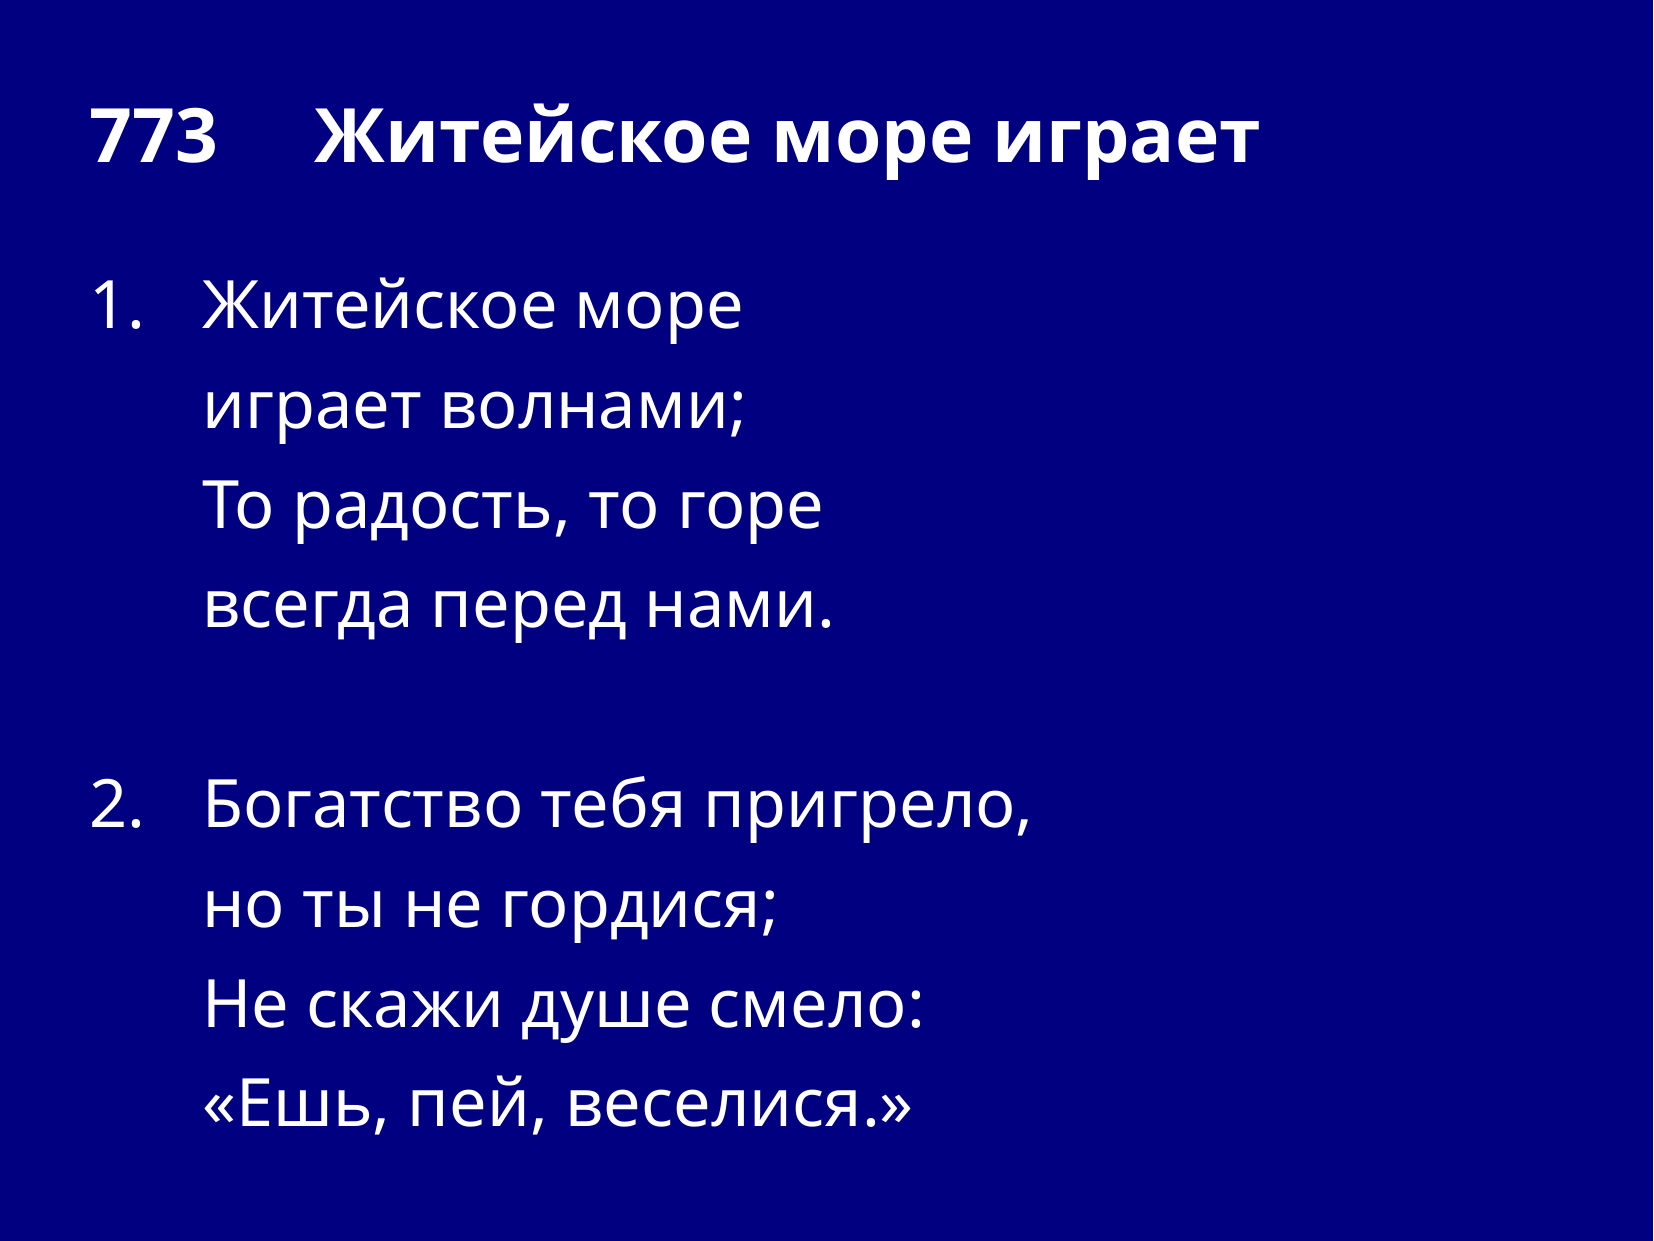

773	Житейское море играет
1.	Житейское море
	играет волнами;
	То радость, то горе
	всегда перед нами.
2.	Богатство тебя пригрело,
	но ты не гордися;
	Не скажи душе смело:
	«Ешь, пей, веселися.»